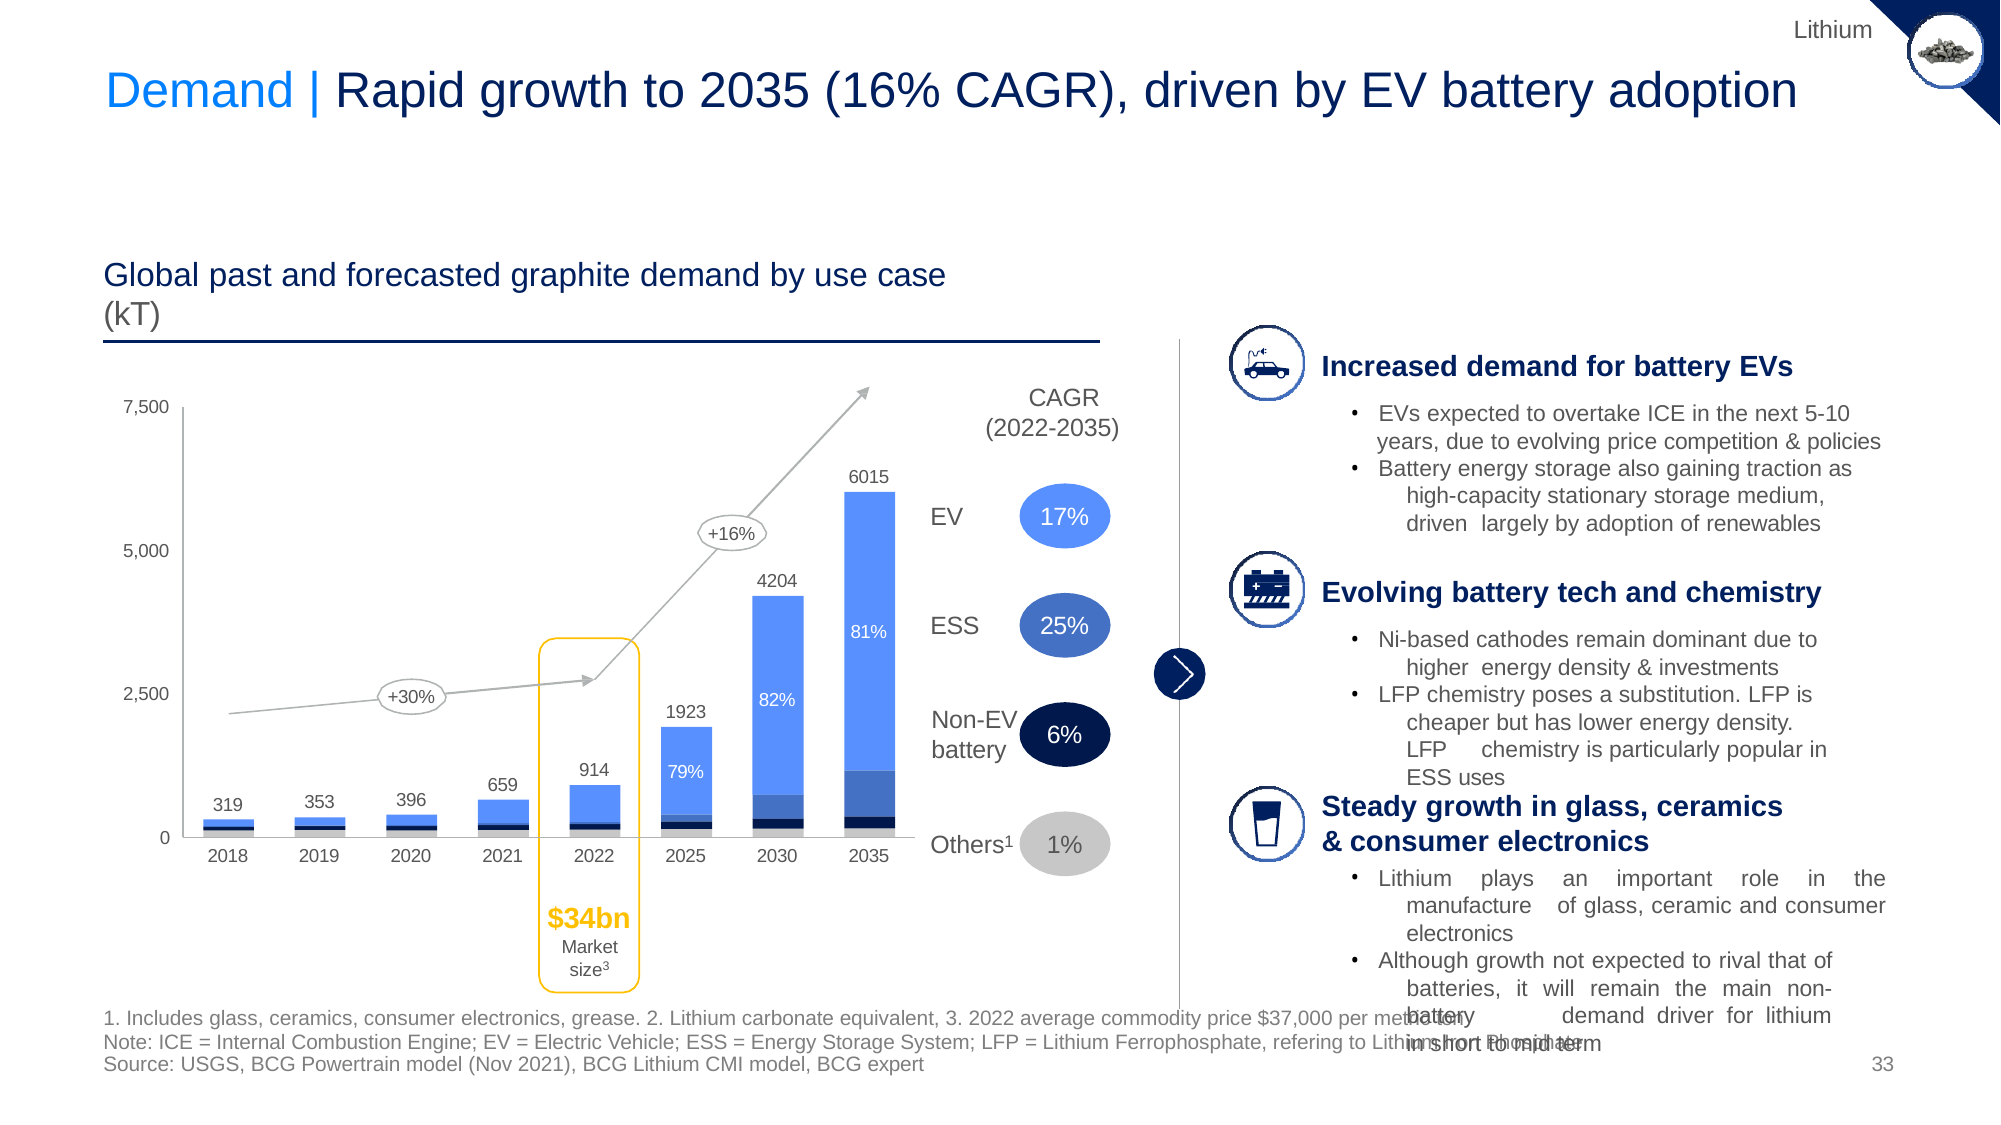

Lithium
# Demand | Rapid growth to 2035 (16% CAGR), driven by EV battery adoption
Global past and forecasted graphite demand by use case (kT)
Increased demand for battery EVs
CAGR (2022-2035)
7,500
EVs expected to overtake ICE in the next 5-10
years, due to evolving price competition & policies
Battery energy storage also gaining traction as 	high-capacity stationary storage medium, driven 	largely by adoption of renewables
6015
EV
17%
+16%
5,000
4204
Evolving battery tech and chemistry
82%
ESS
25%
81%
Ni-based cathodes remain dominant due to higher 	energy density & investments
LFP chemistry poses a substitution. LFP is 	cheaper but has lower energy density. LFP 	chemistry is particularly popular in ESS uses
2,500
+30%
1923
Non-EV battery
6%
914
79%
659
Steady growth in glass, ceramics & consumer electronics
396
353
319
0
Others1	1%
2018
2019
2020
2021
2022
2025
2030
2035
Lithium plays an important role in the manufacture 	of glass, ceramic and consumer electronics
Although growth not expected to rival that of 	batteries, it will remain the main non-battery 	demand driver for lithium in short to mid term
$34bn
Market size3
1. Includes glass, ceramics, consumer electronics, grease. 2. Lithium carbonate equivalent, 3. 2022 average commodity price $37,000 per metric ton
Note: ICE = Internal Combustion Engine; EV = Electric Vehicle; ESS = Energy Storage System; LFP = Lithium Ferrophosphate, refering to Lithium Iron Phosphate Source: USGS, BCG Powertrain model (Nov 2021), BCG Lithium CMI model, BCG expert
33